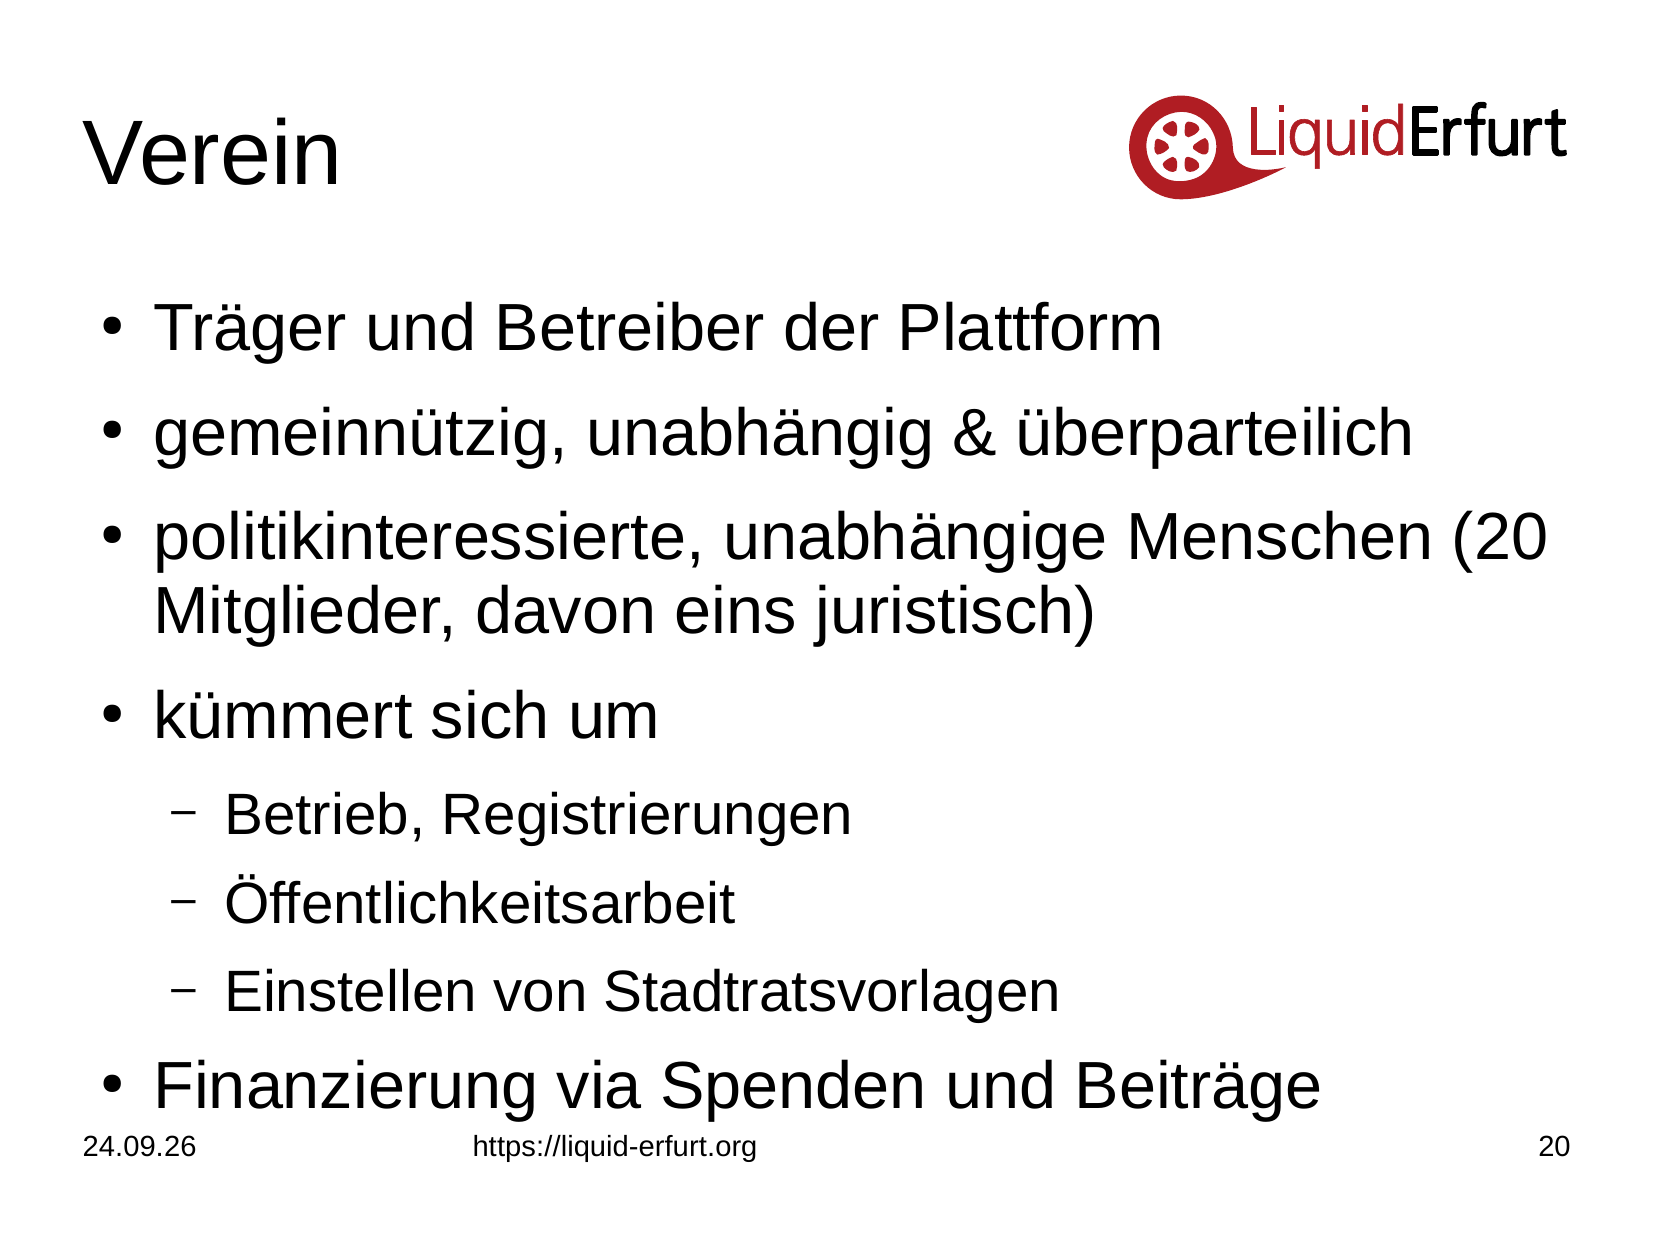

# Verein
Träger und Betreiber der Plattform
gemeinnützig, unabhängig & überparteilich
politikinteressierte, unabhängige Menschen (20 Mitglieder, davon eins juristisch)
kümmert sich um
Betrieb, Registrierungen
Öffentlichkeitsarbeit
Einstellen von Stadtratsvorlagen
Finanzierung via Spenden und Beiträge
https://liquid-erfurt.org
20